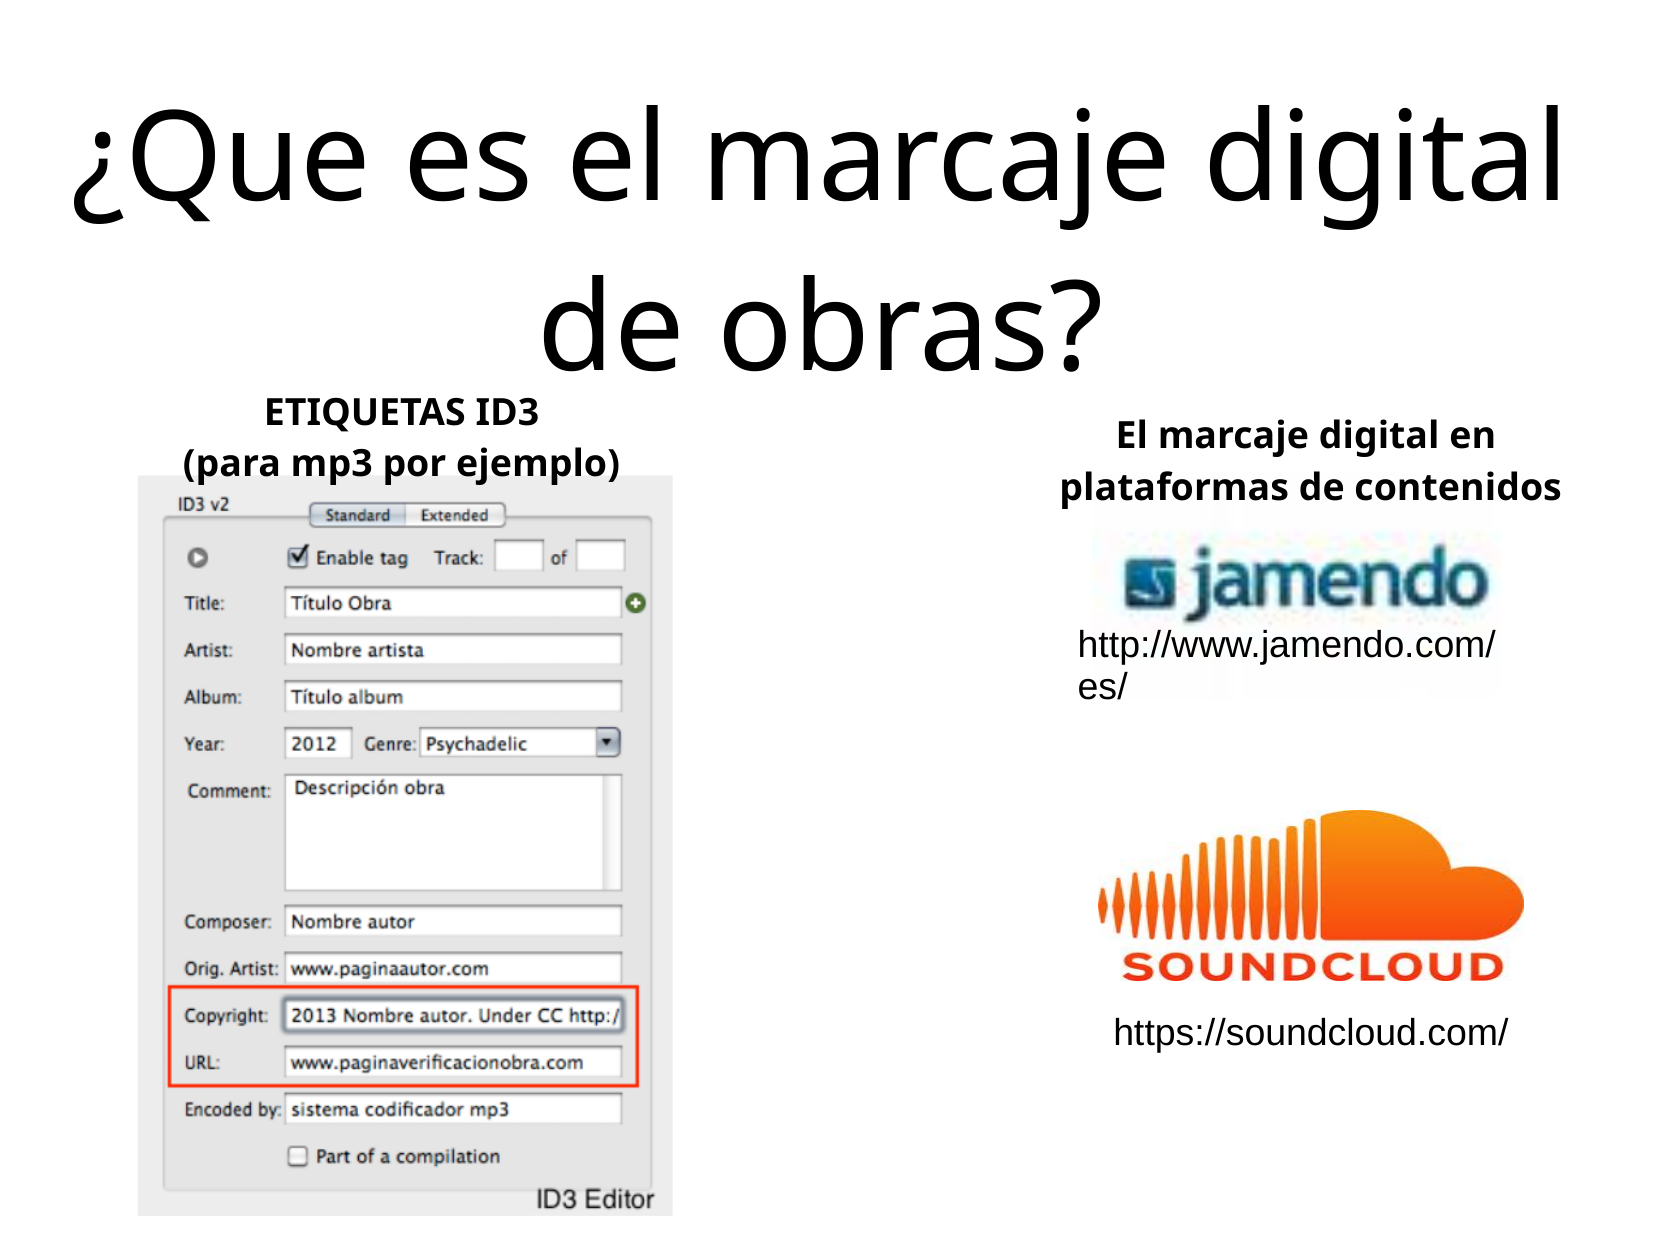

¿Que es el marcaje digital de obras?
ETIQUETAS ID3
(para mp3 por ejemplo)
El marcaje digital en
plataformas de contenidos
http://www.jamendo.com/es/
https://soundcloud.com/